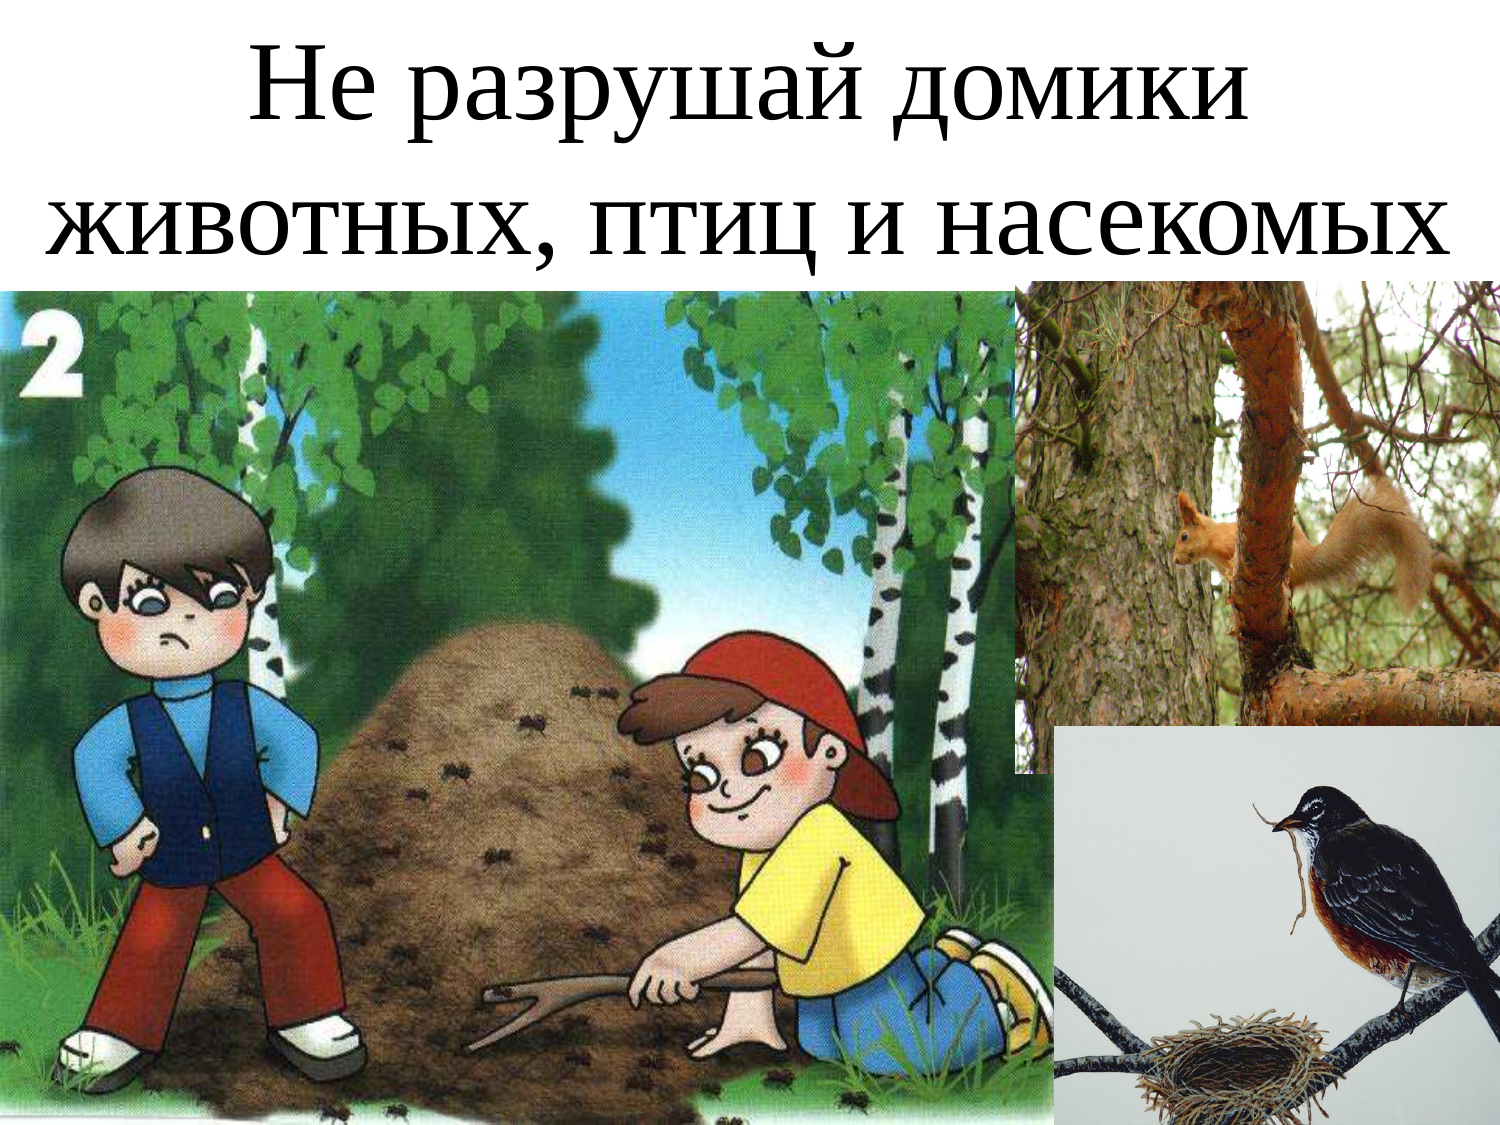

Не разрушай домики животных, птиц и насекомых